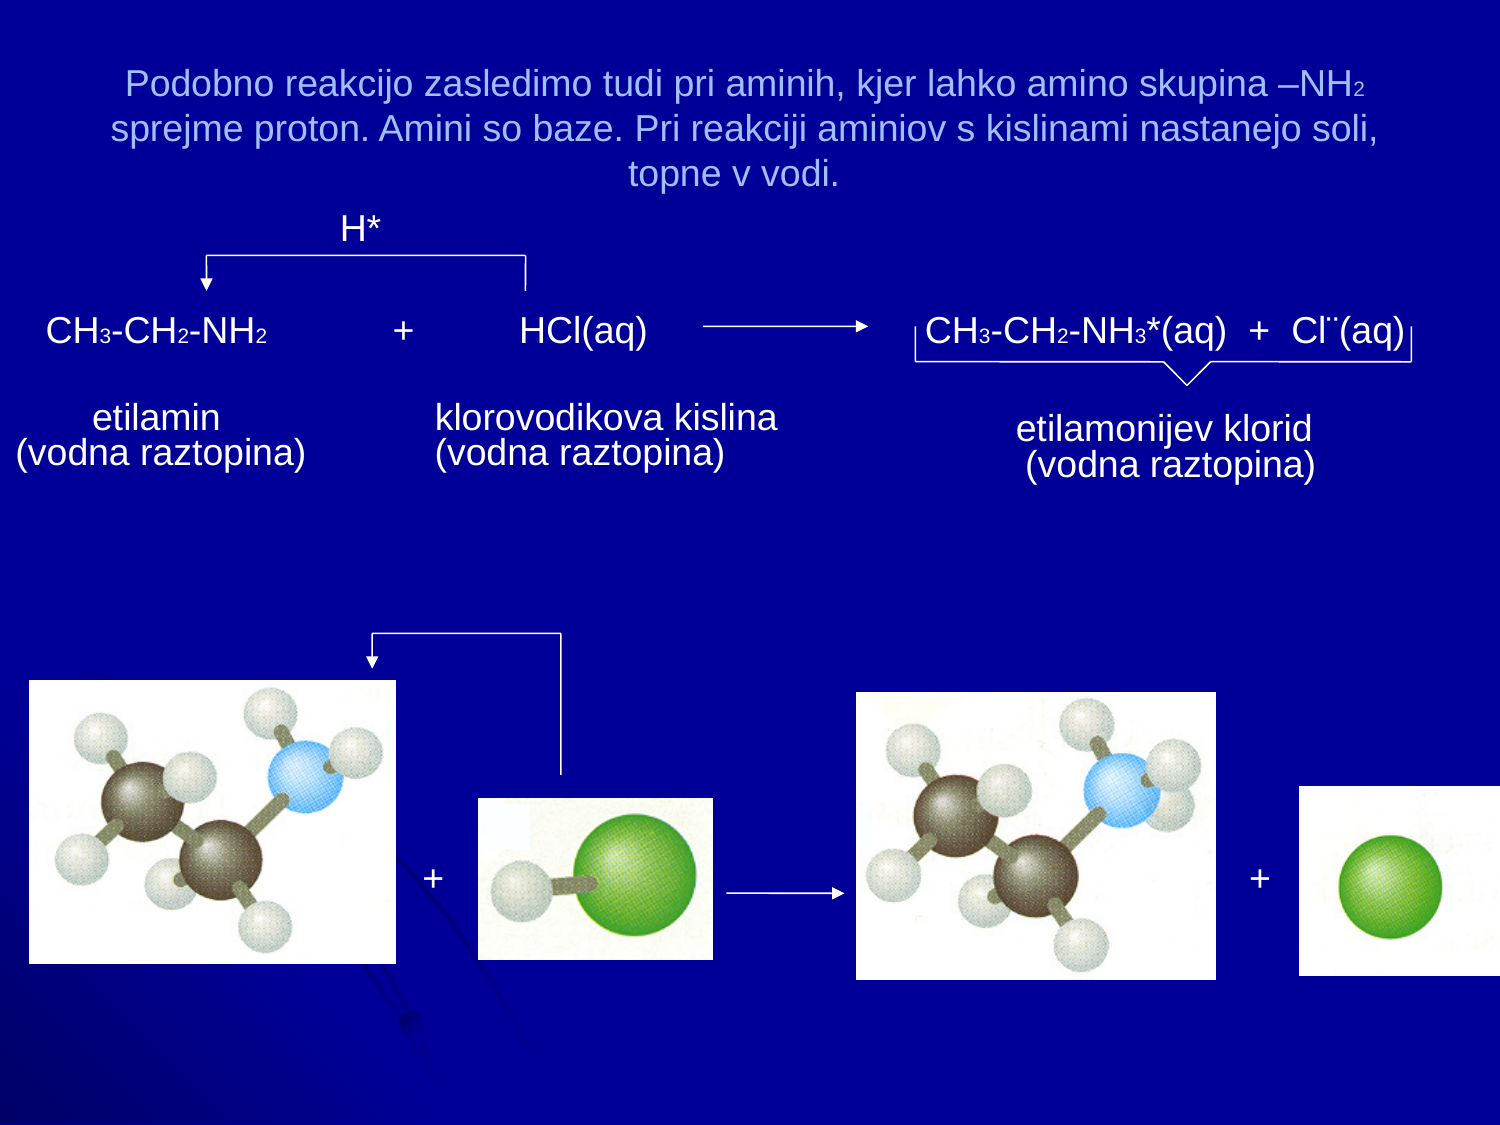

# Podobno reakcijo zasledimo tudi pri aminih, kjer lahko amino skupina –NH2 sprejme proton. Amini so baze. Pri reakciji aminiov s kislinami nastanejo soli, topne v vodi.
H*
 CH3-CH2-NH2 + HCl(aq) CH3-CH2-NH3*(aq) + Cl¨(aq)
etilamin
klorovodikova kislina
etilamonijev klorid
(vodna raztopina)
(vodna raztopina)
(vodna raztopina)
+
+